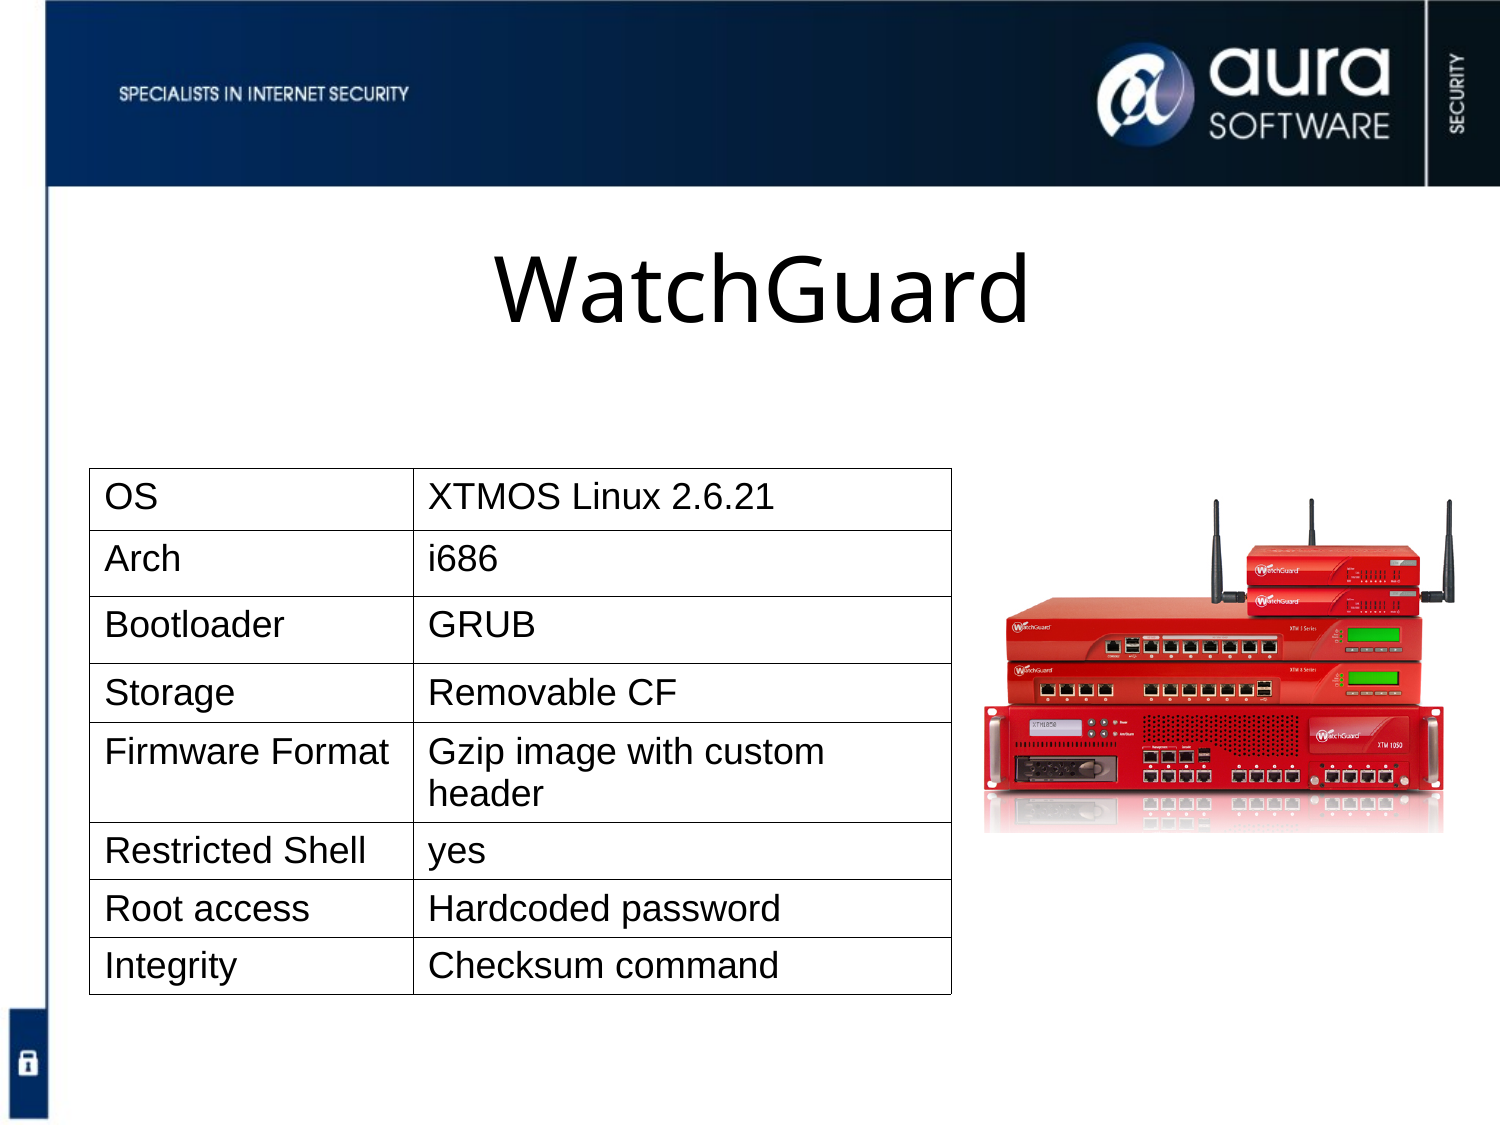

# WatchGuard
| OS | XTMOS Linux 2.6.21 |
| --- | --- |
| Arch | i686 |
| Bootloader | GRUB |
| Storage | Removable CF |
| Firmware Format | Gzip image with custom header |
| Restricted Shell | yes |
| Root access | Hardcoded password |
| Integrity | Checksum command |